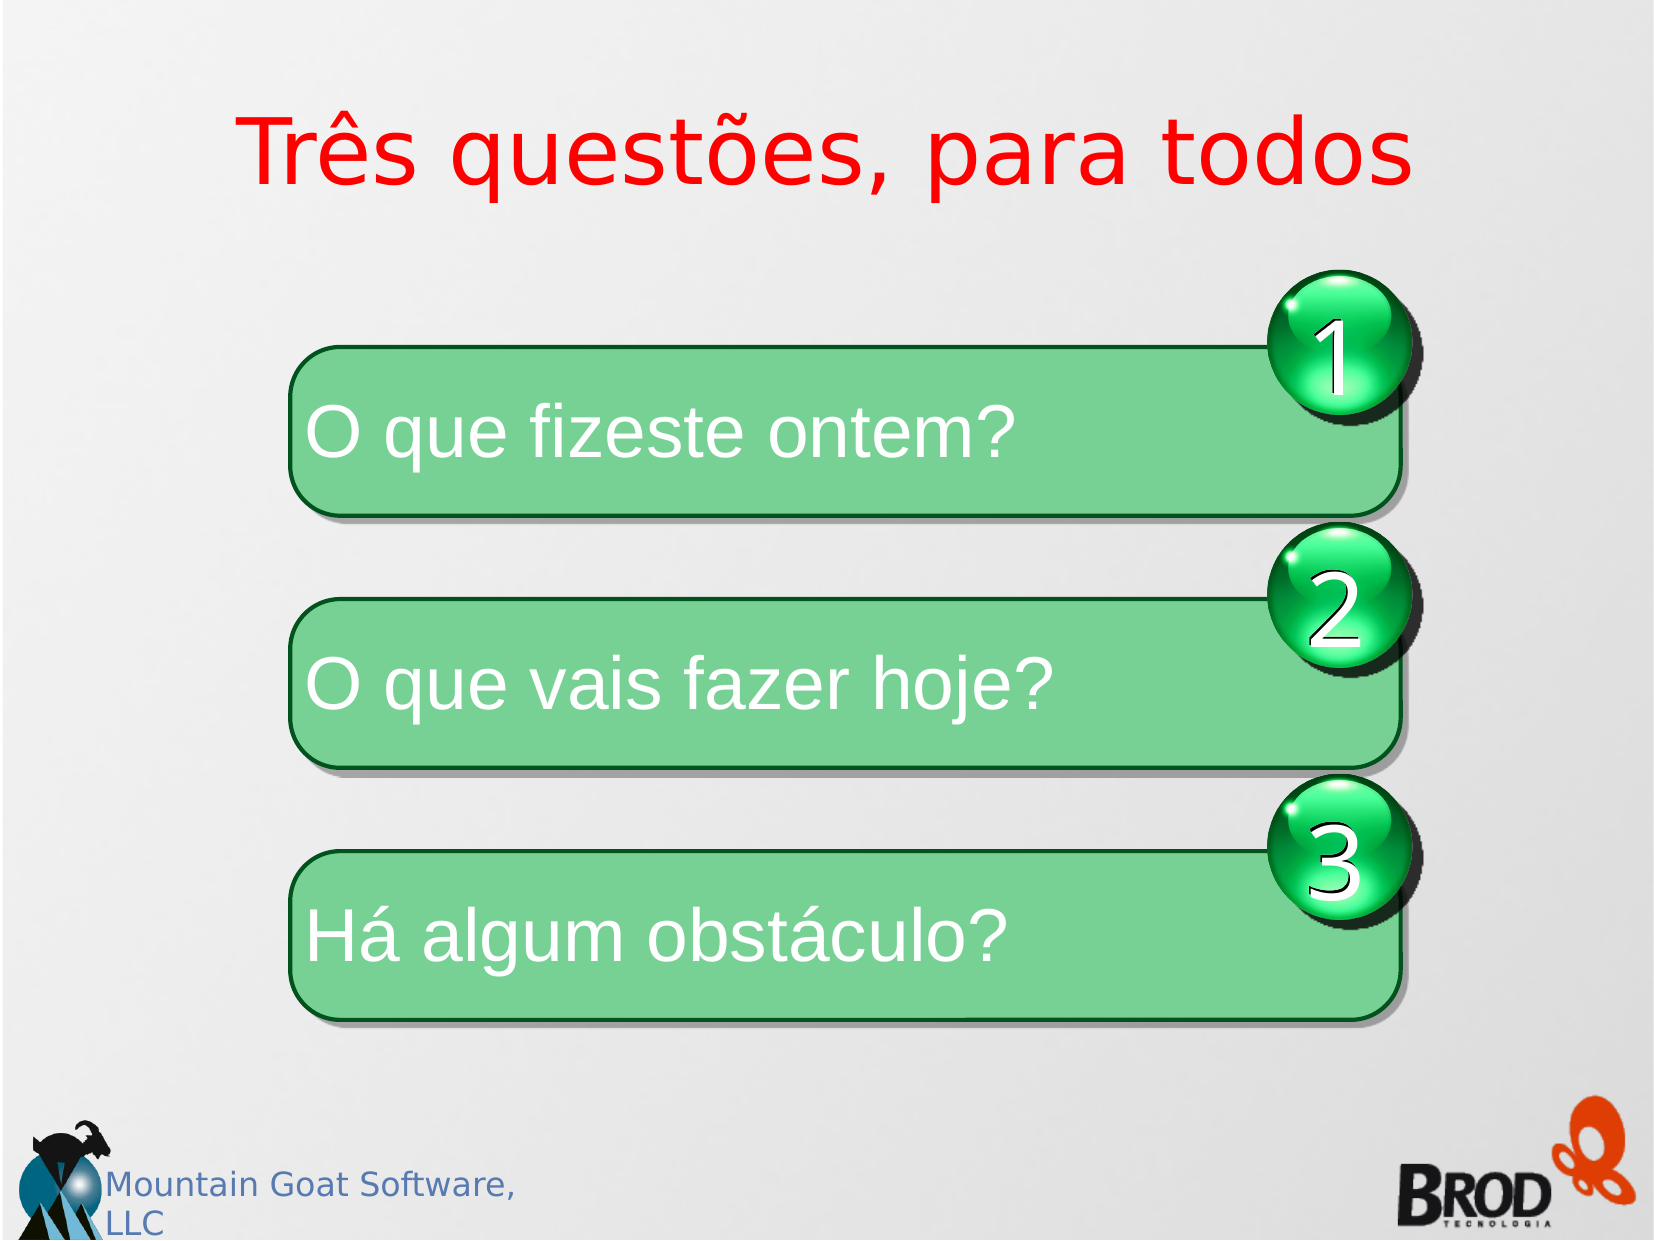

# Três questões, para todos
1
O que fizeste ontem?
2
O que vais fazer hoje?
3
Há algum obstáculo?